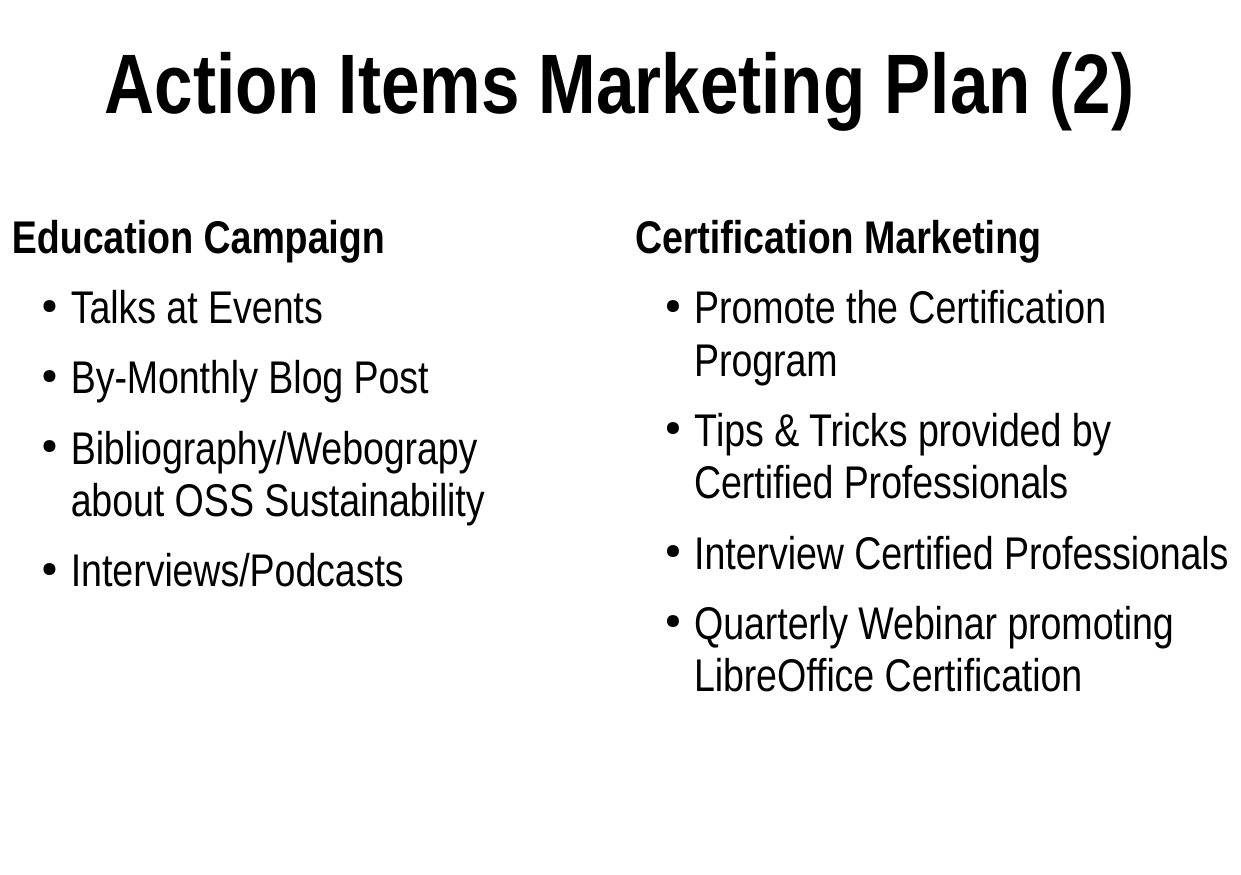

# Action Items Marketing Plan (2)
Education Campaign
Talks at Events
By-Monthly Blog Post
Bibliography/Webograpy
about OSS Sustainability
Interviews/Podcasts
Certification Marketing
Promote the Certification Program
Tips & Tricks provided by Certified Professionals
Interview Certified Professionals
Quarterly Webinar promoting LibreOffice Certification